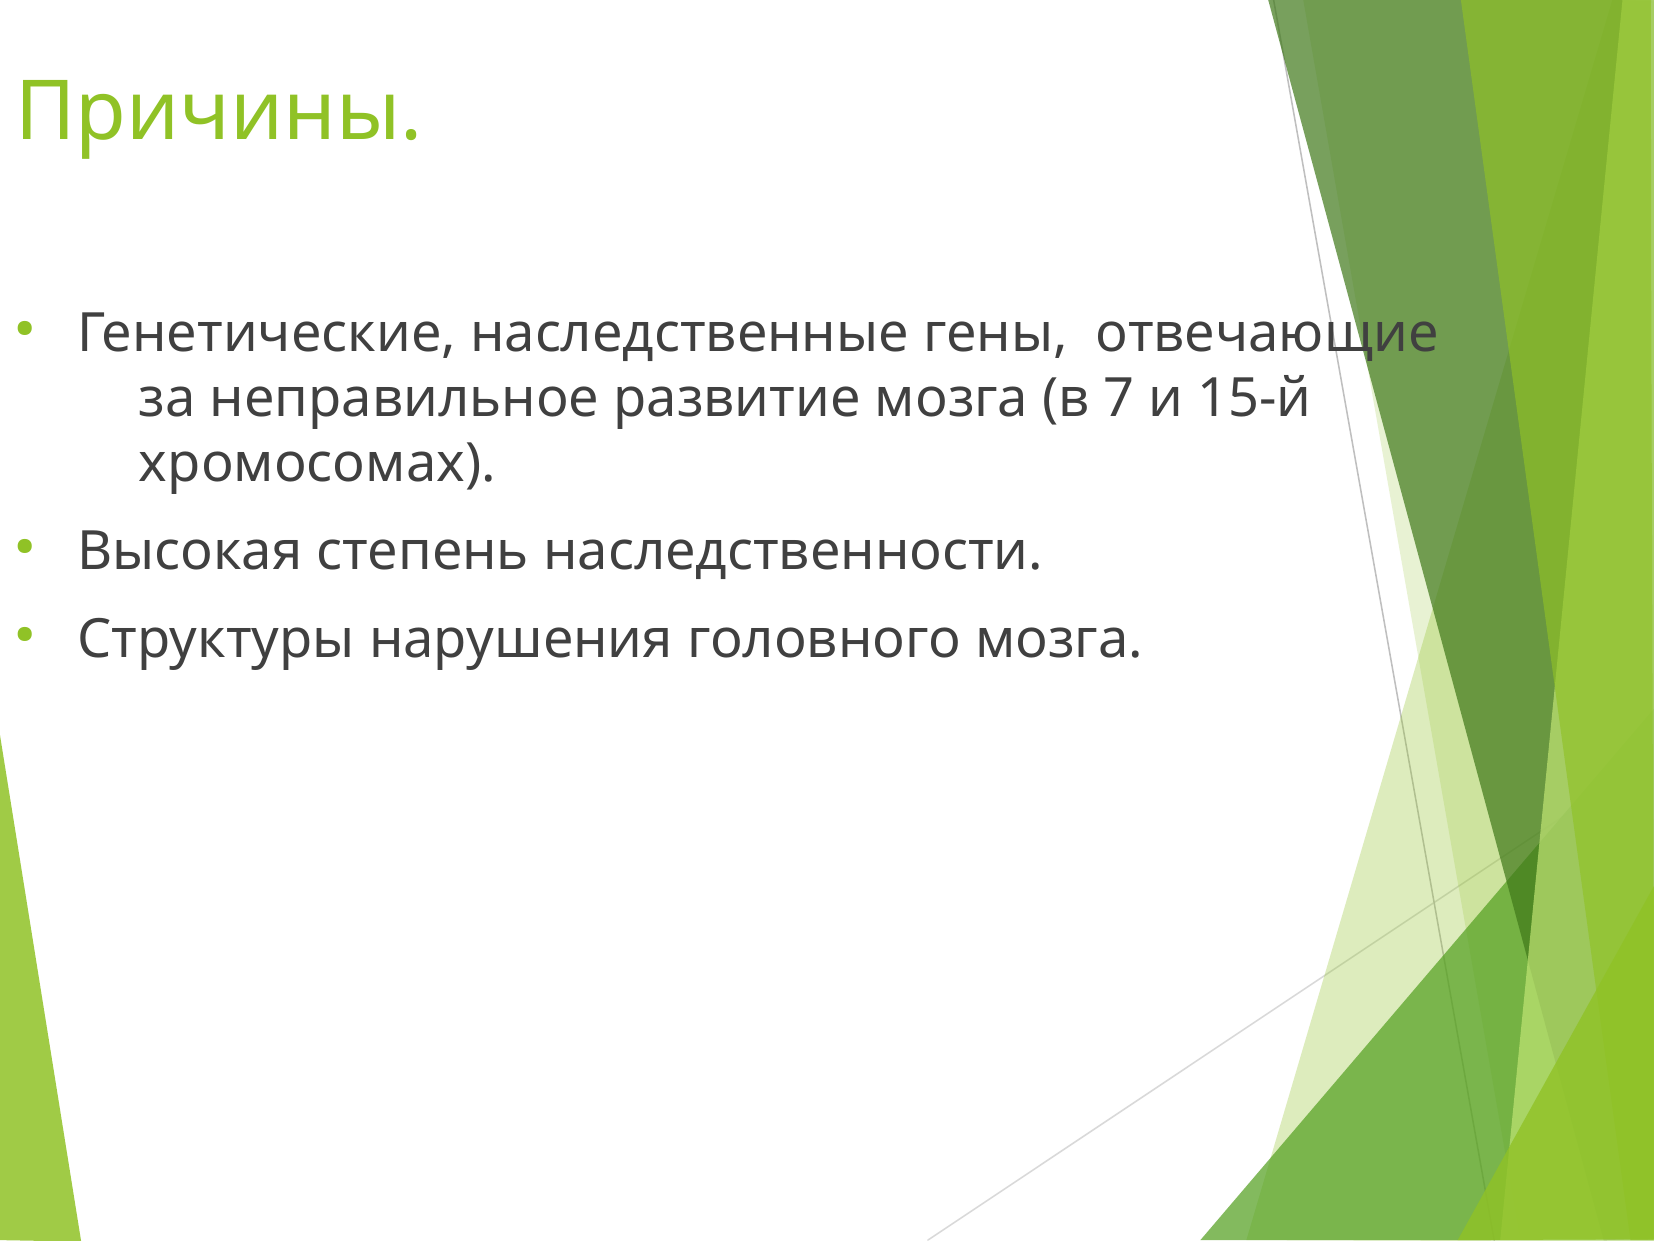

# Причины.
Генетические, наследственные гены, отвечающие за неправильное развитие мозга (в 7 и 15-й хромосомах).
Высокая степень наследственности.
Структуры нарушения головного мозга.